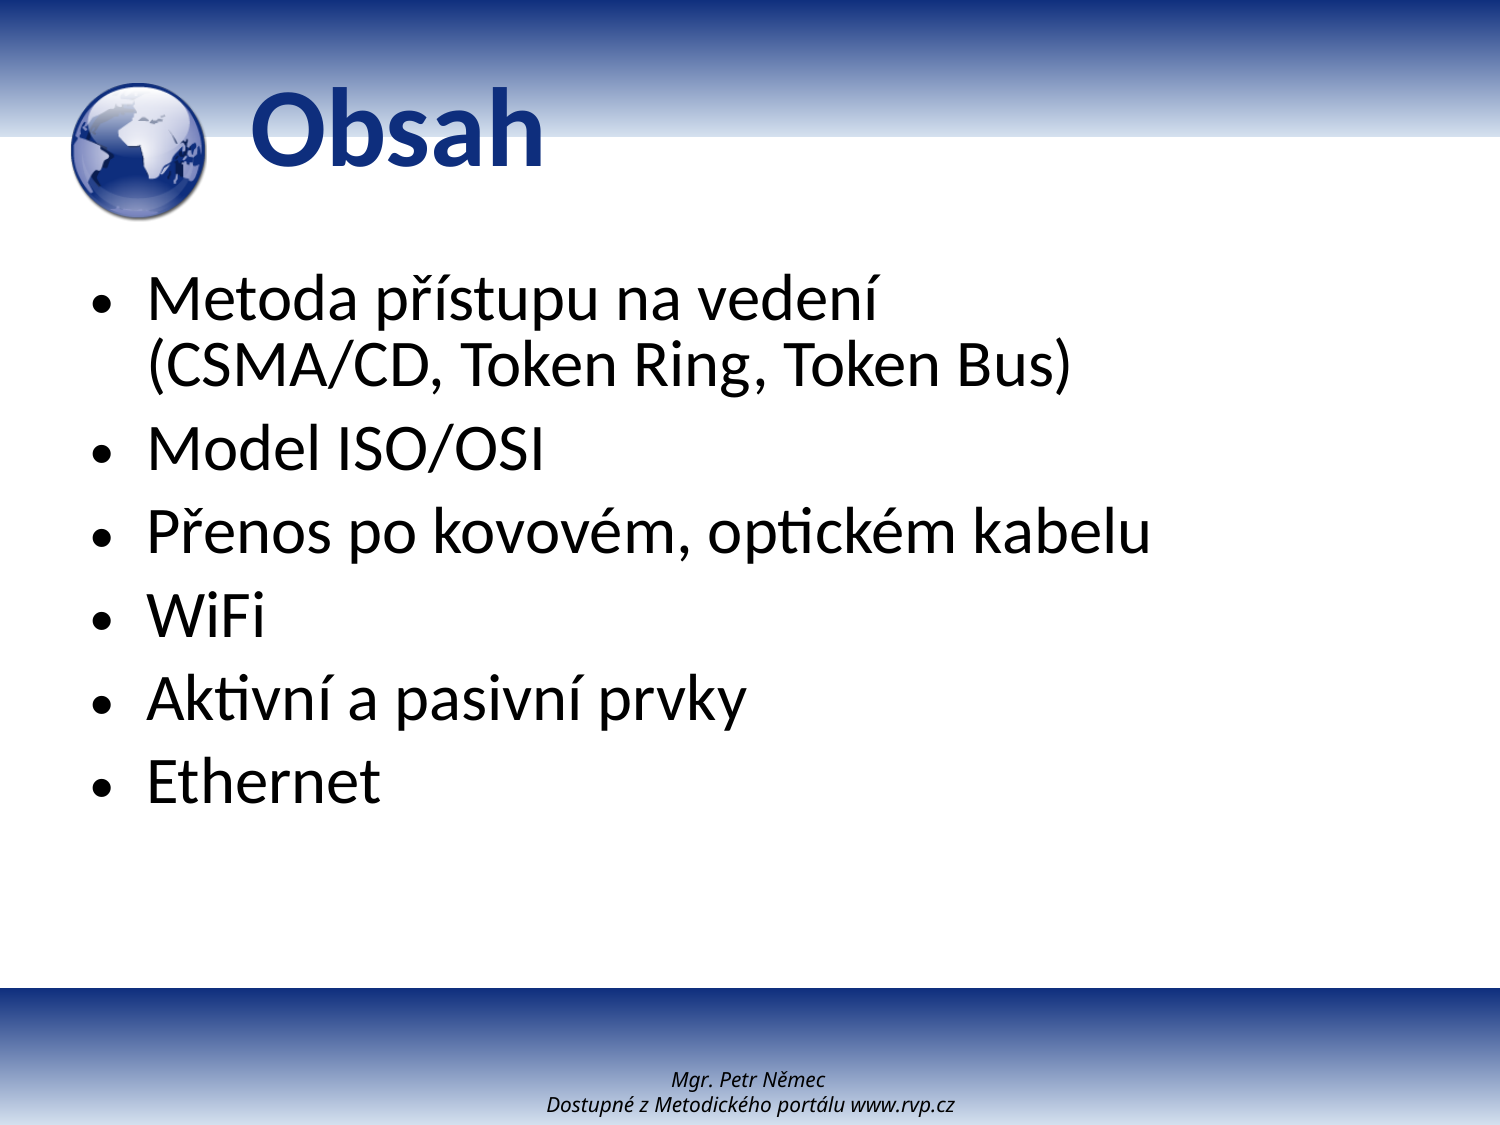

# Obsah
Metoda přístupu na vedení
(CSMA/CD, Token Ring, Token Bus)
Model ISO/OSI
Přenos po kovovém, optickém kabelu
WiFi
Aktivní a pasivní prvky
Ethernet